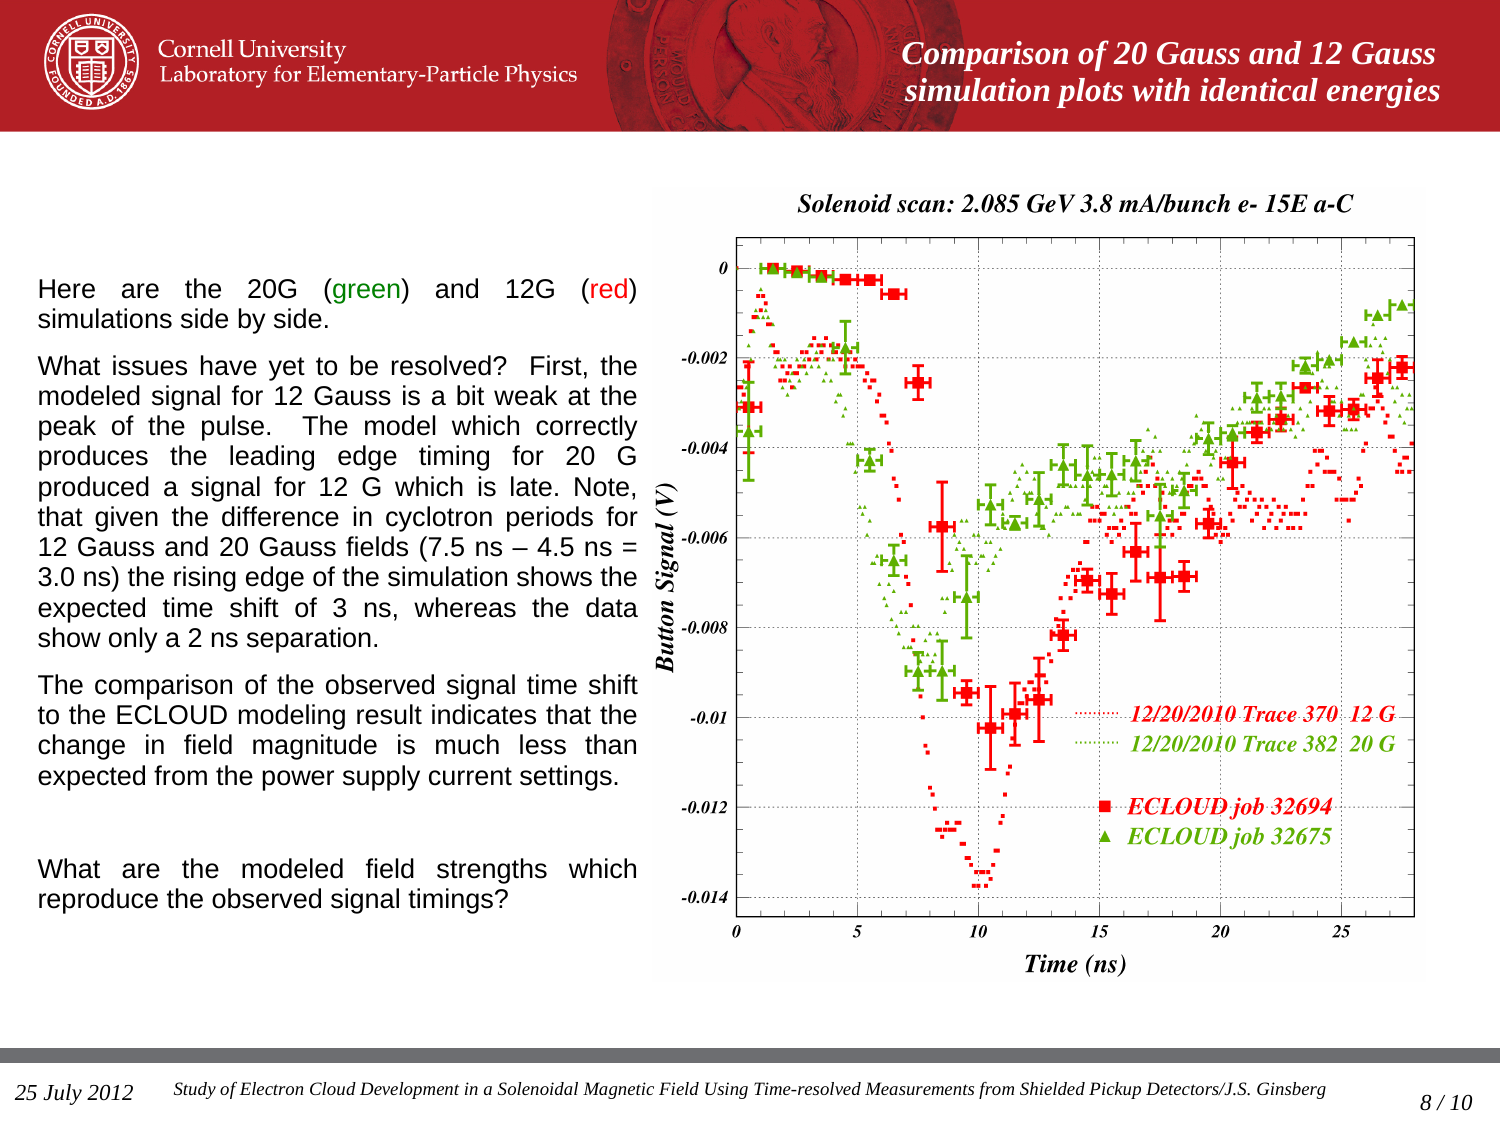

# Comparison of 20 Gauss and 12 Gauss simulation plots with identical energies
Here are the 20G (green) and 12G (red) simulations side by side.
What issues have yet to be resolved? First, the modeled signal for 12 Gauss is a bit weak at the peak of the pulse. The model which correctly produces the leading edge timing for 20 G produced a signal for 12 G which is late. Note, that given the difference in cyclotron periods for 12 Gauss and 20 Gauss fields (7.5 ns – 4.5 ns = 3.0 ns) the rising edge of the simulation shows the expected time shift of 3 ns, whereas the data show only a 2 ns separation.
The comparison of the observed signal time shift to the ECLOUD modeling result indicates that the change in field magnitude is much less than expected from the power supply current settings.
What are the modeled field strengths which reproduce the observed signal timings?